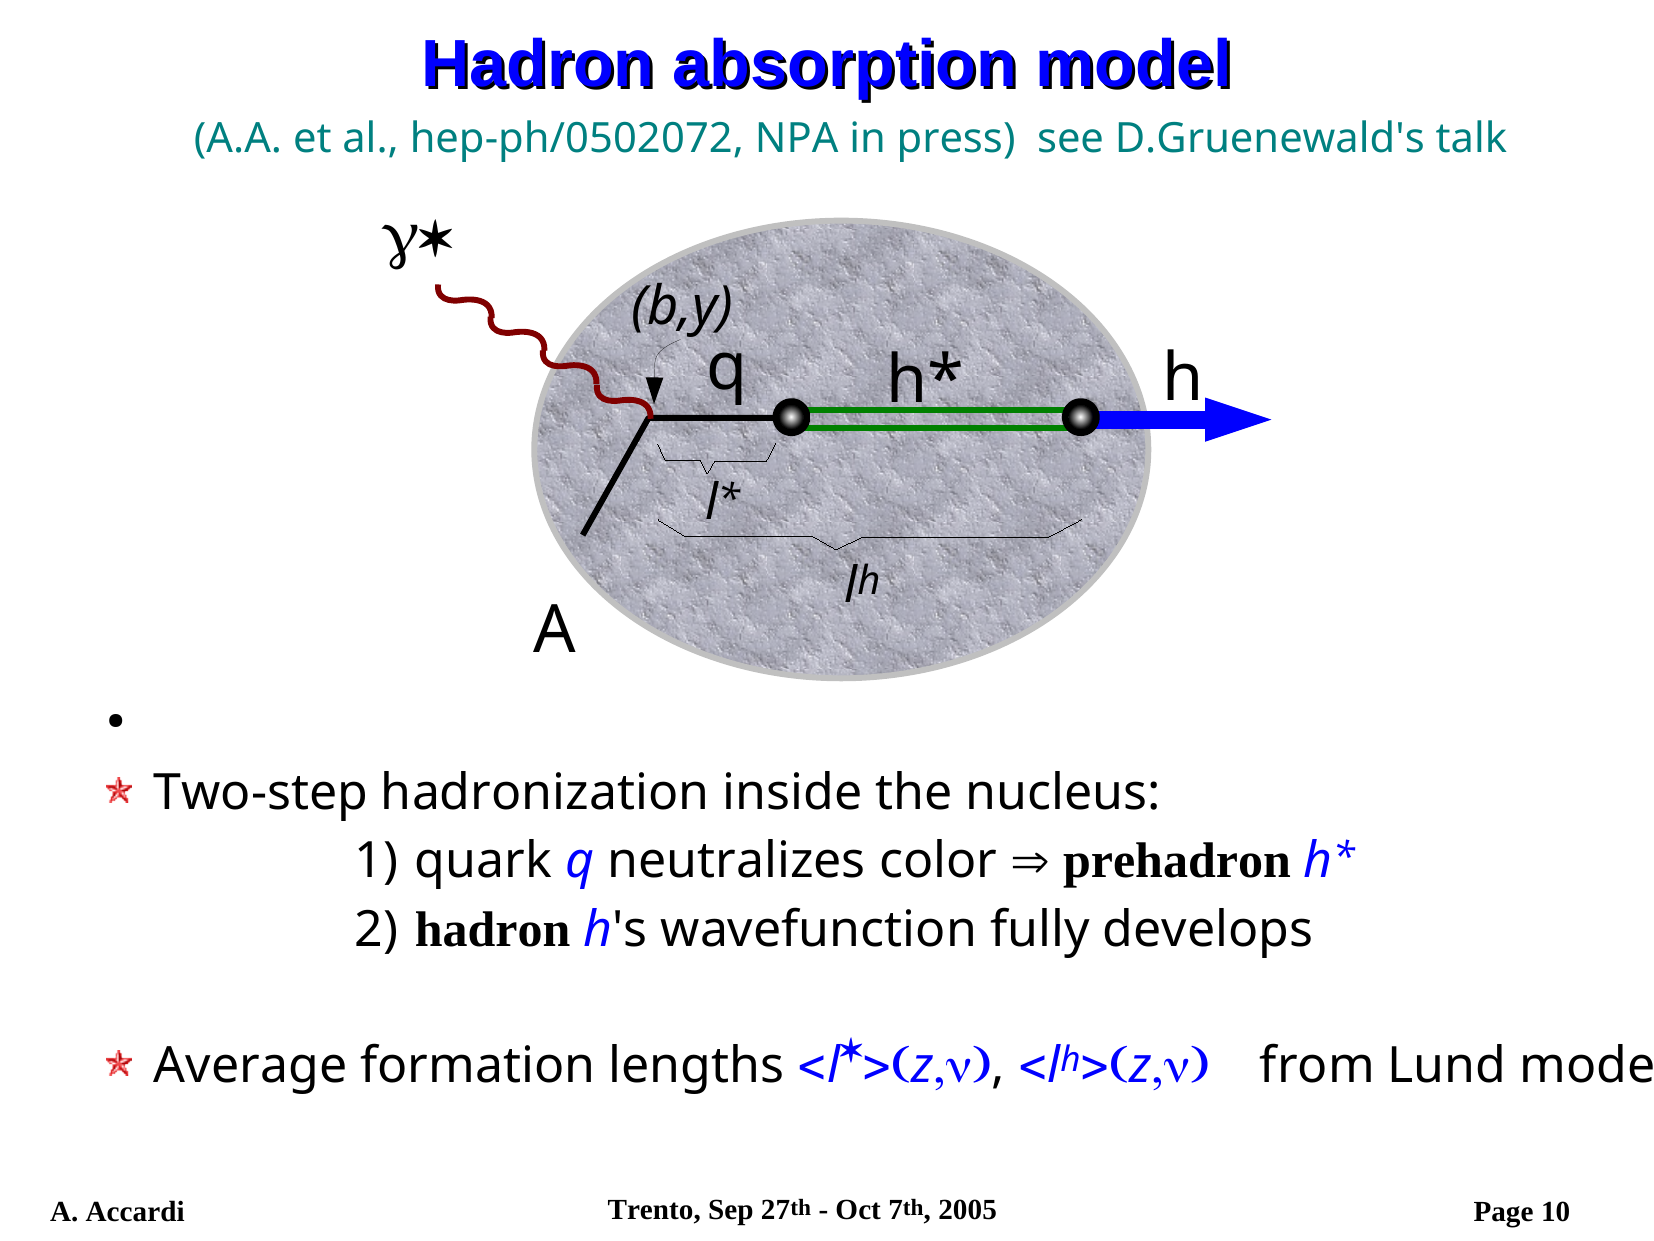

Hadron absorption model
(A.A. et al., hep-ph/0502072, NPA in press) see D.Gruenewald's talk
g*
(b,y)
q
h
h*
 l*
lh
A
Two-step hadronization inside the nucleus:
 quark q neutralizes color  prehadron h*
 hadron h's wavefunction fully develops
Average formation lengths <l*>(z,n), <lh>(z,n) from Lund model
A. Accardi
Trento, Sep 27th - Oct 7th, 2005
Page